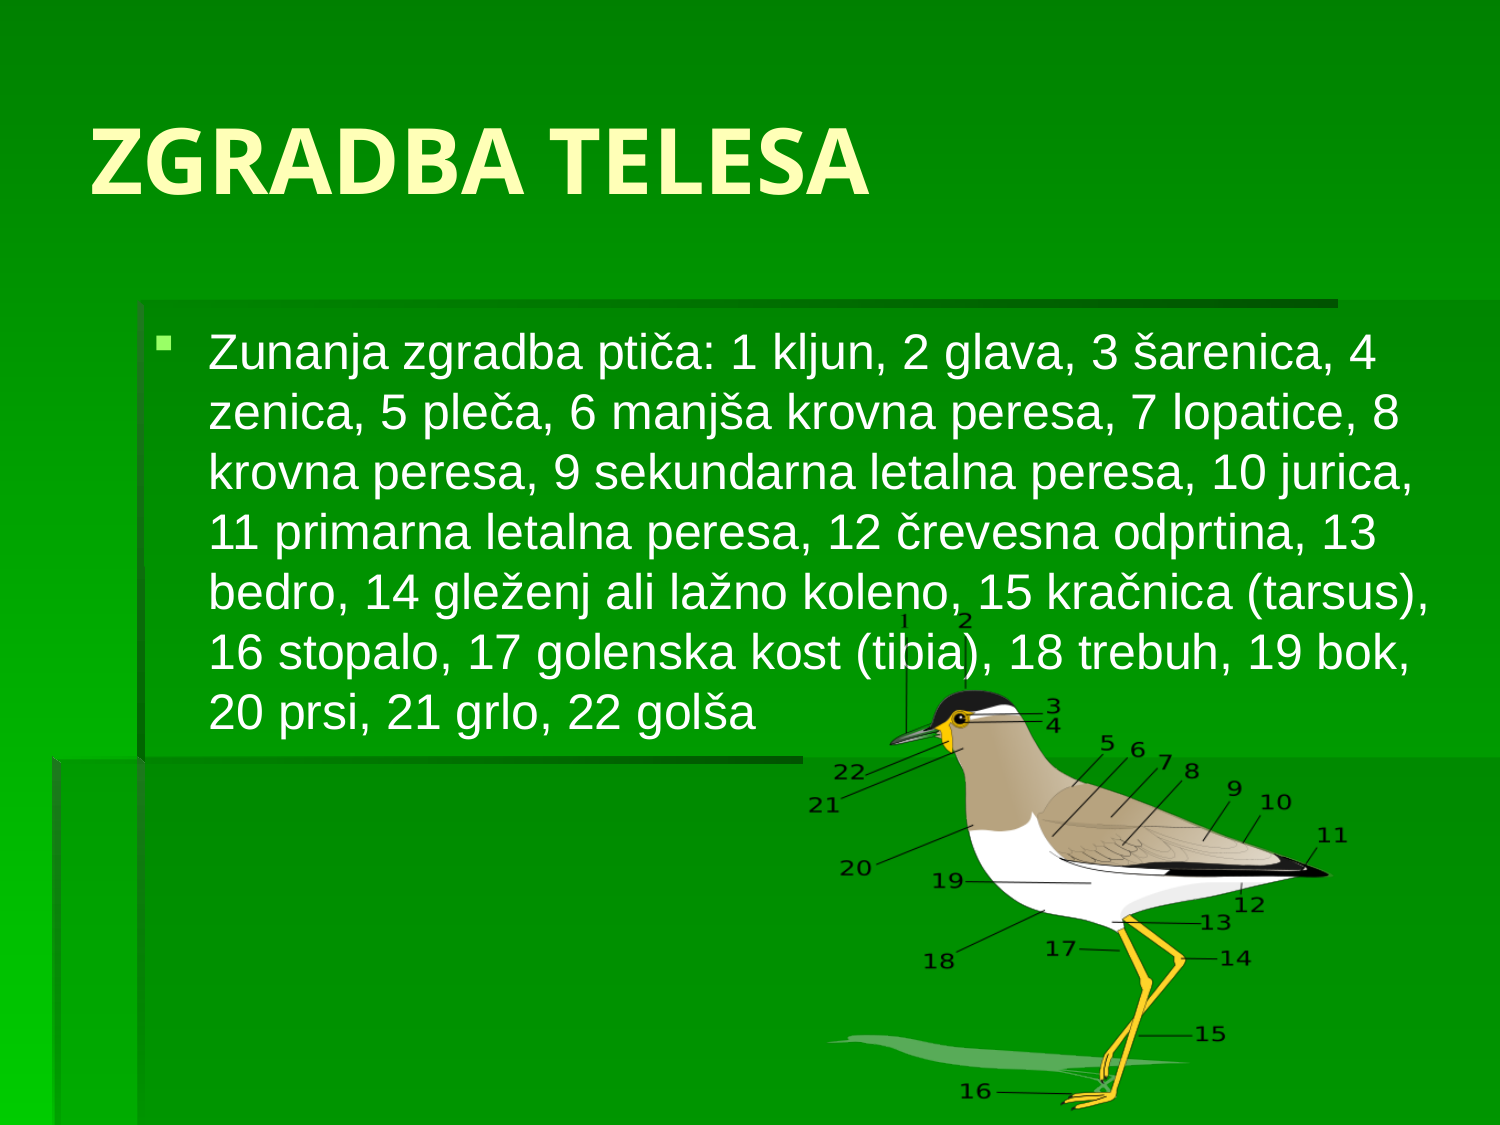

# ZGRADBA TELESA
Zunanja zgradba ptiča: 1 kljun, 2 glava, 3 šarenica, 4 zenica, 5 pleča, 6 manjša krovna peresa, 7 lopatice, 8 krovna peresa, 9 sekundarna letalna peresa, 10 jurica, 11 primarna letalna peresa, 12 črevesna odprtina, 13 bedro, 14 gleženj ali lažno koleno, 15 kračnica (tarsus), 16 stopalo, 17 golenska kost (tibia), 18 trebuh, 19 bok, 20 prsi, 21 grlo, 22 golša